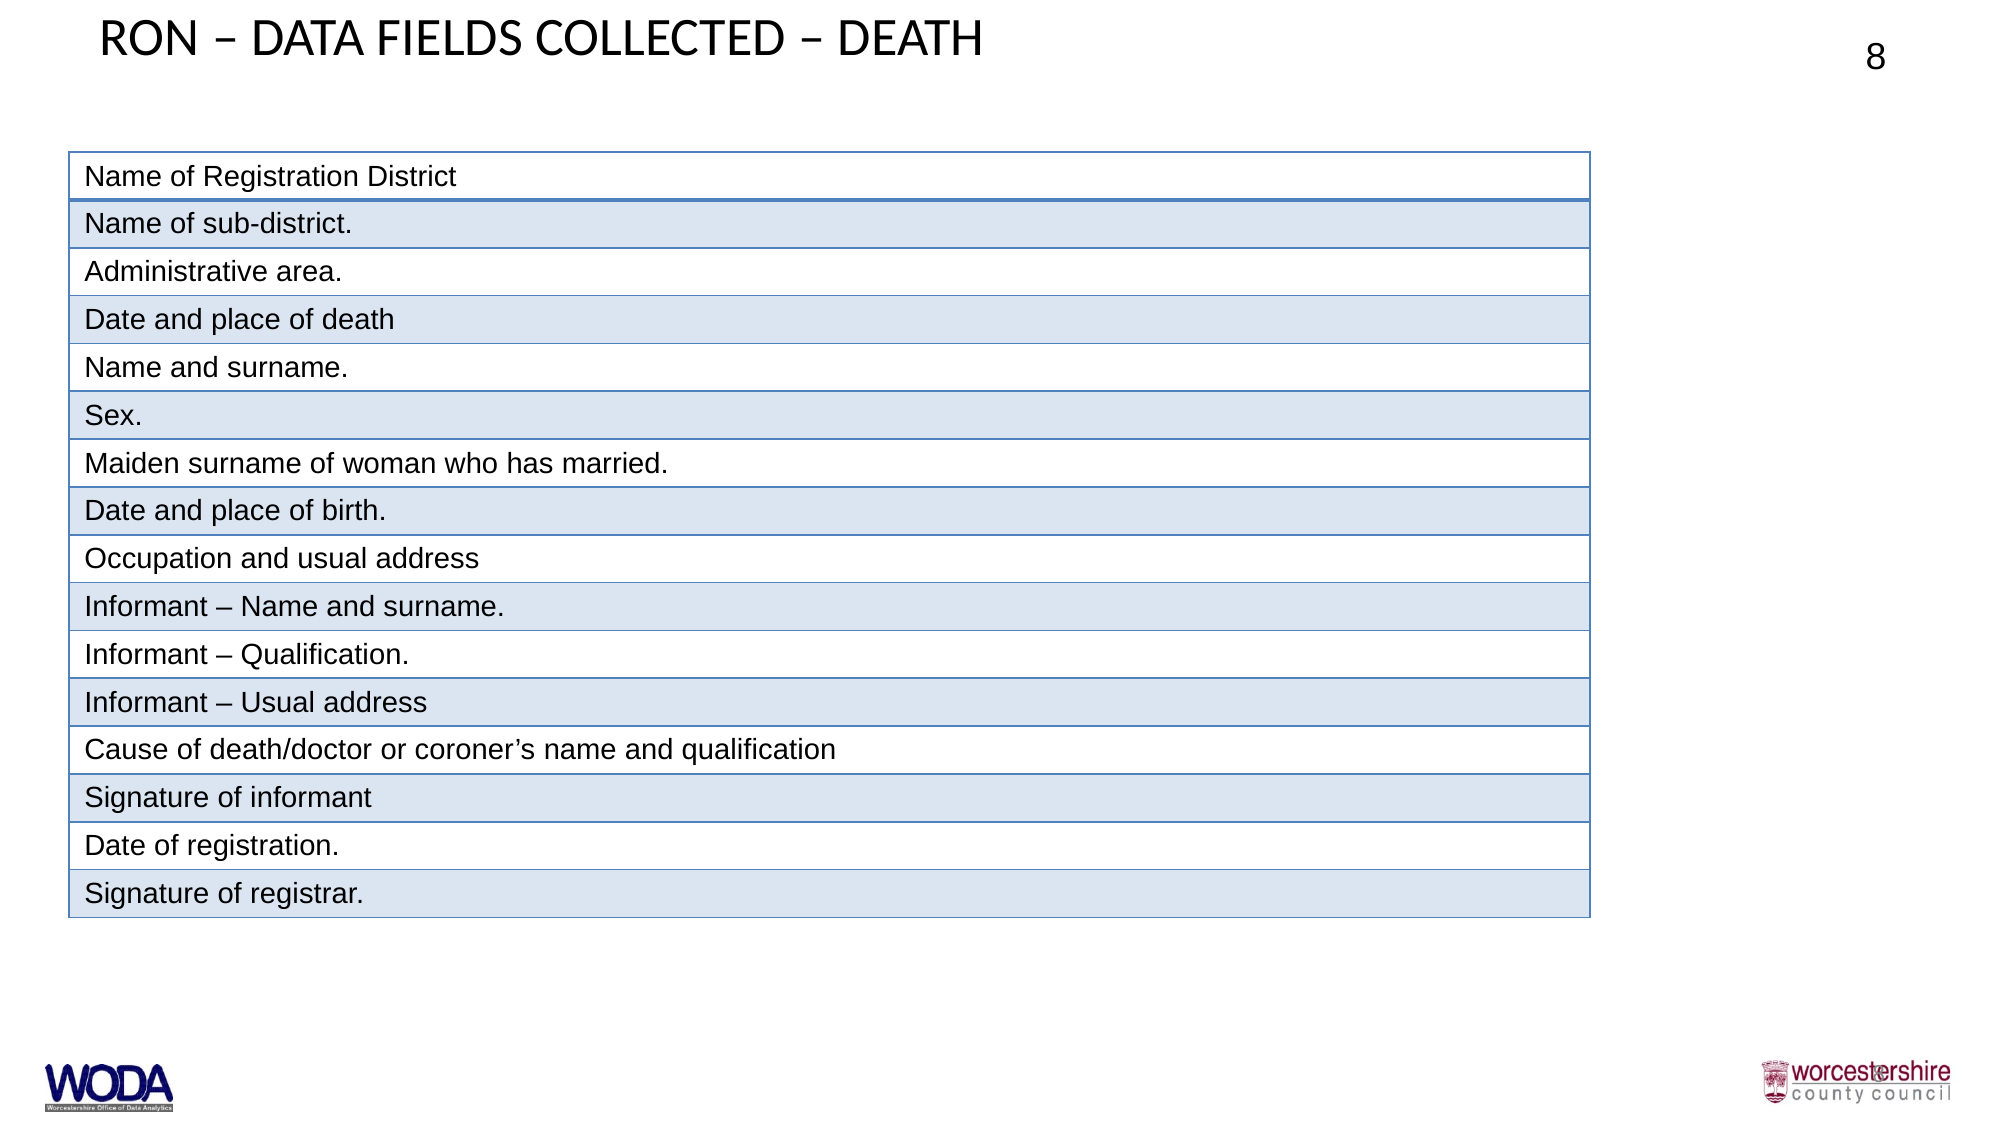

# RON – DATA FIELDS COLLECTED – DEATH
| Name of Registration District |
| --- |
| Name of sub-district. |
| Administrative area. |
| Date and place of death |
| Name and surname. |
| Sex. |
| Maiden surname of woman who has married. |
| Date and place of birth. |
| Occupation and usual address |
| Informant – Name and surname. |
| Informant – Qualification. |
| Informant – Usual address |
| Cause of death/doctor or coroner’s name and qualification |
| Signature of informant |
| Date of registration. |
| Signature of registrar. |